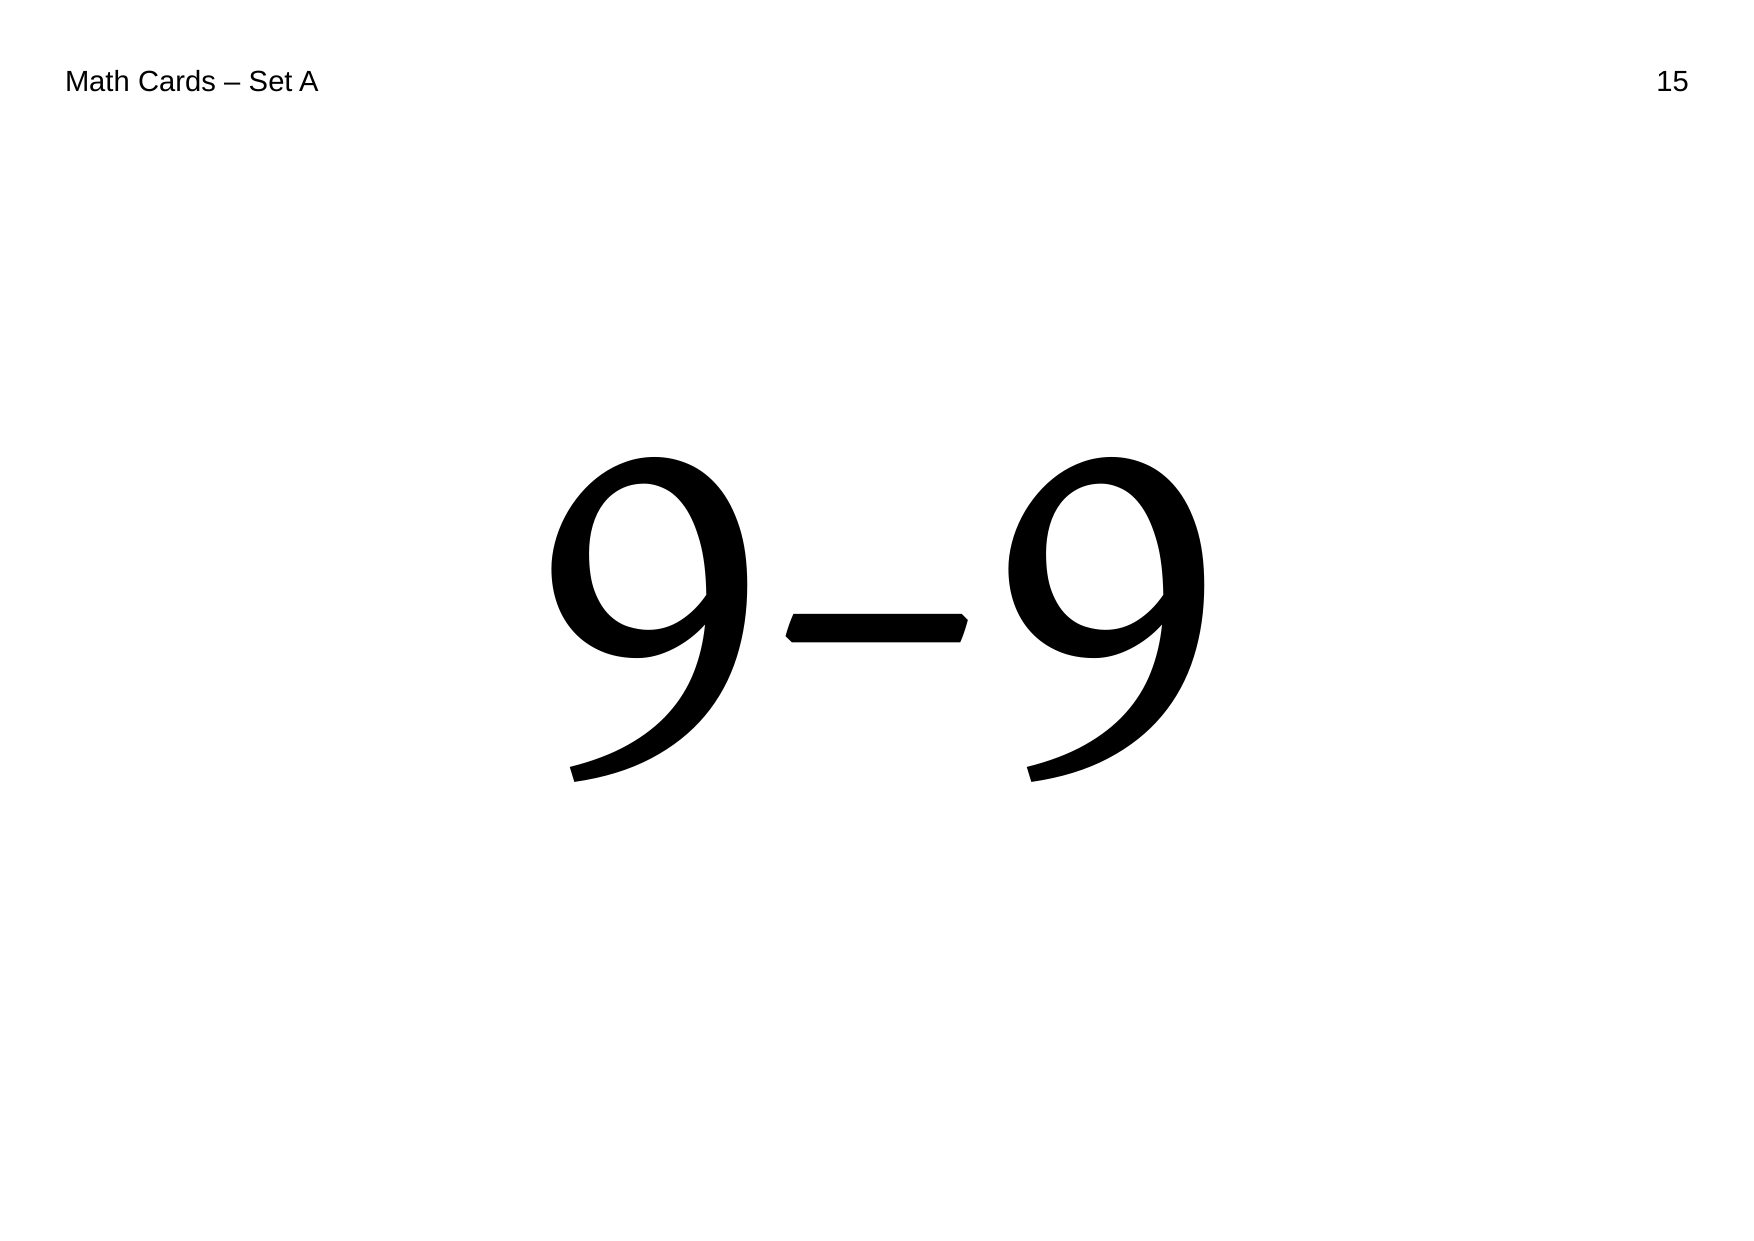

Math Cards – Set A
15
9−9